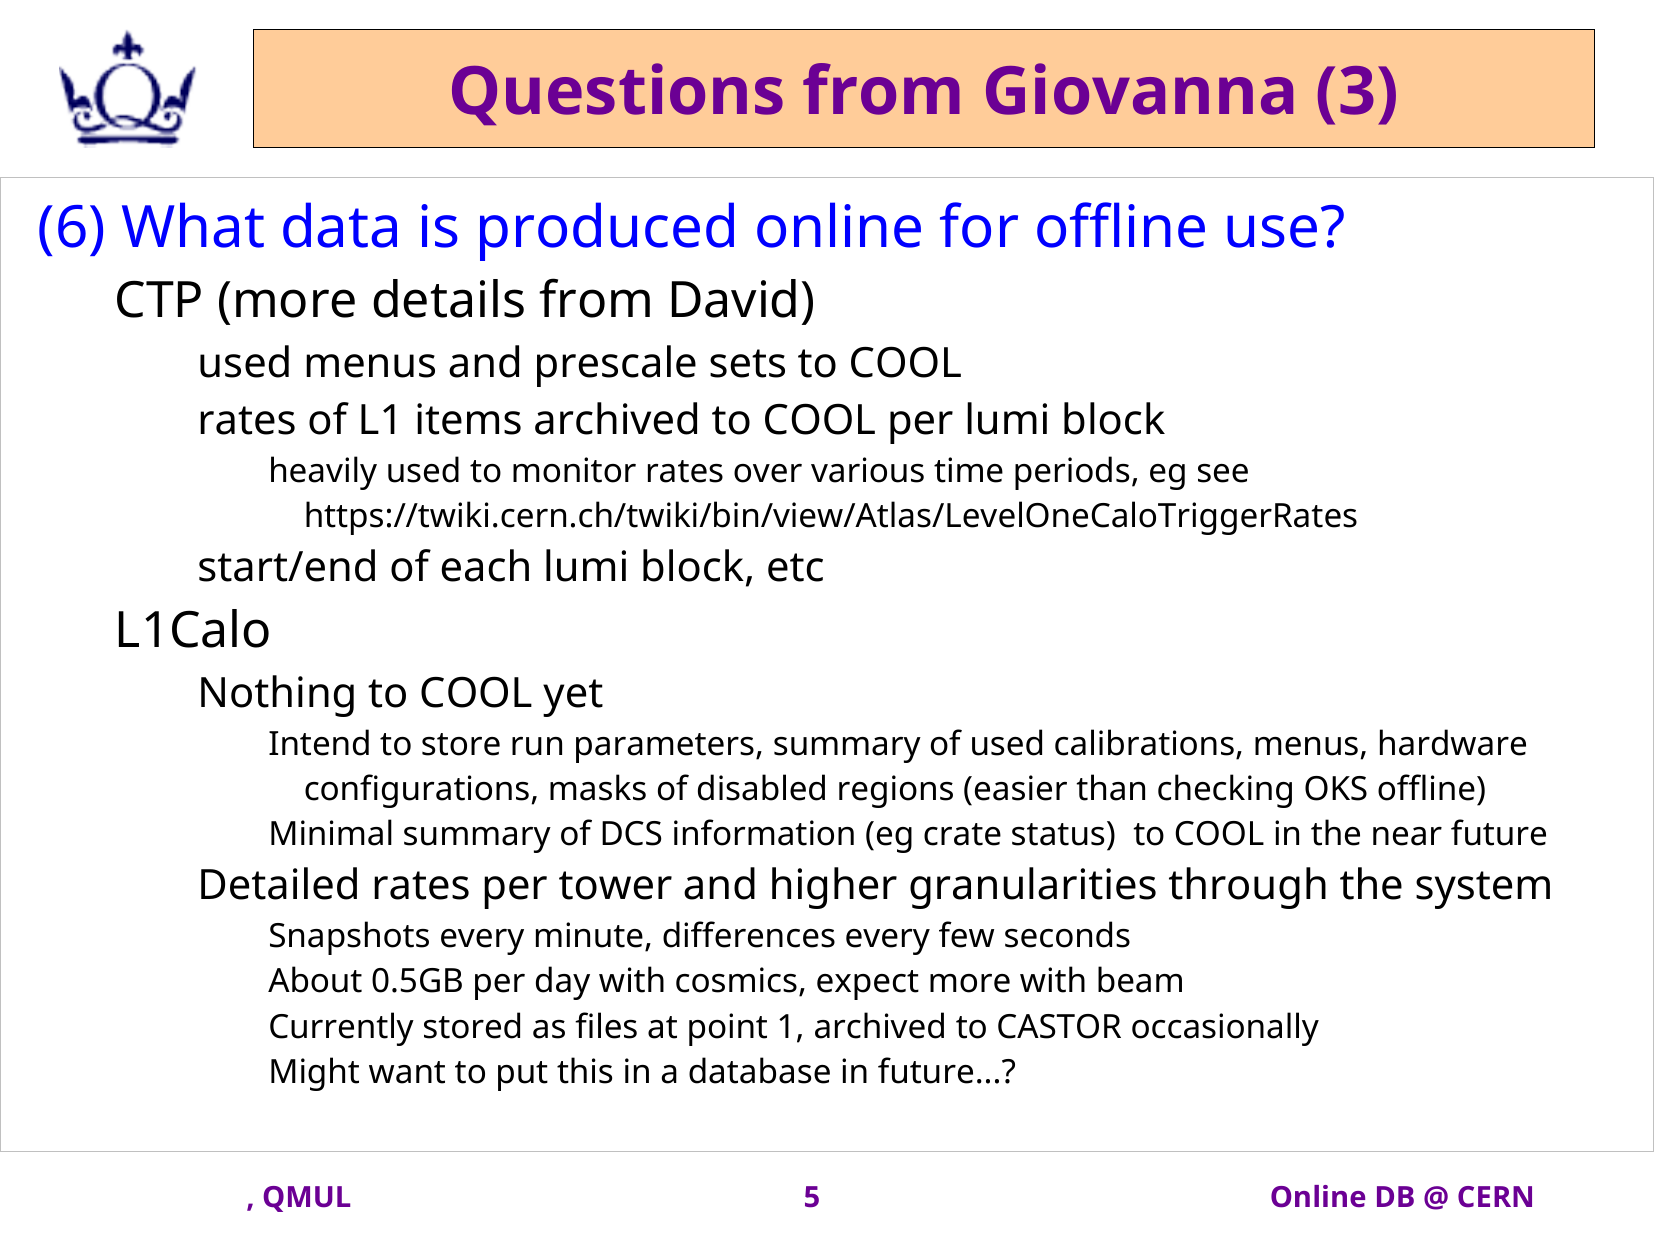

# Questions from Giovanna (3)
(6) What data is produced online for offline use?
CTP (more details from David)
used menus and prescale sets to COOL
rates of L1 items archived to COOL per lumi block
heavily used to monitor rates over various time periods, eg see https://twiki.cern.ch/twiki/bin/view/Atlas/LevelOneCaloTriggerRates
start/end of each lumi block, etc
L1Calo
Nothing to COOL yet
Intend to store run parameters, summary of used calibrations, menus, hardware configurations, masks of disabled regions (easier than checking OKS offline)
Minimal summary of DCS information (eg crate status) to COOL in the near future
Detailed rates per tower and higher granularities through the system
Snapshots every minute, differences every few seconds
About 0.5GB per day with cosmics, expect more with beam
Currently stored as files at point 1, archived to CASTOR occasionally
Might want to put this in a database in future...?